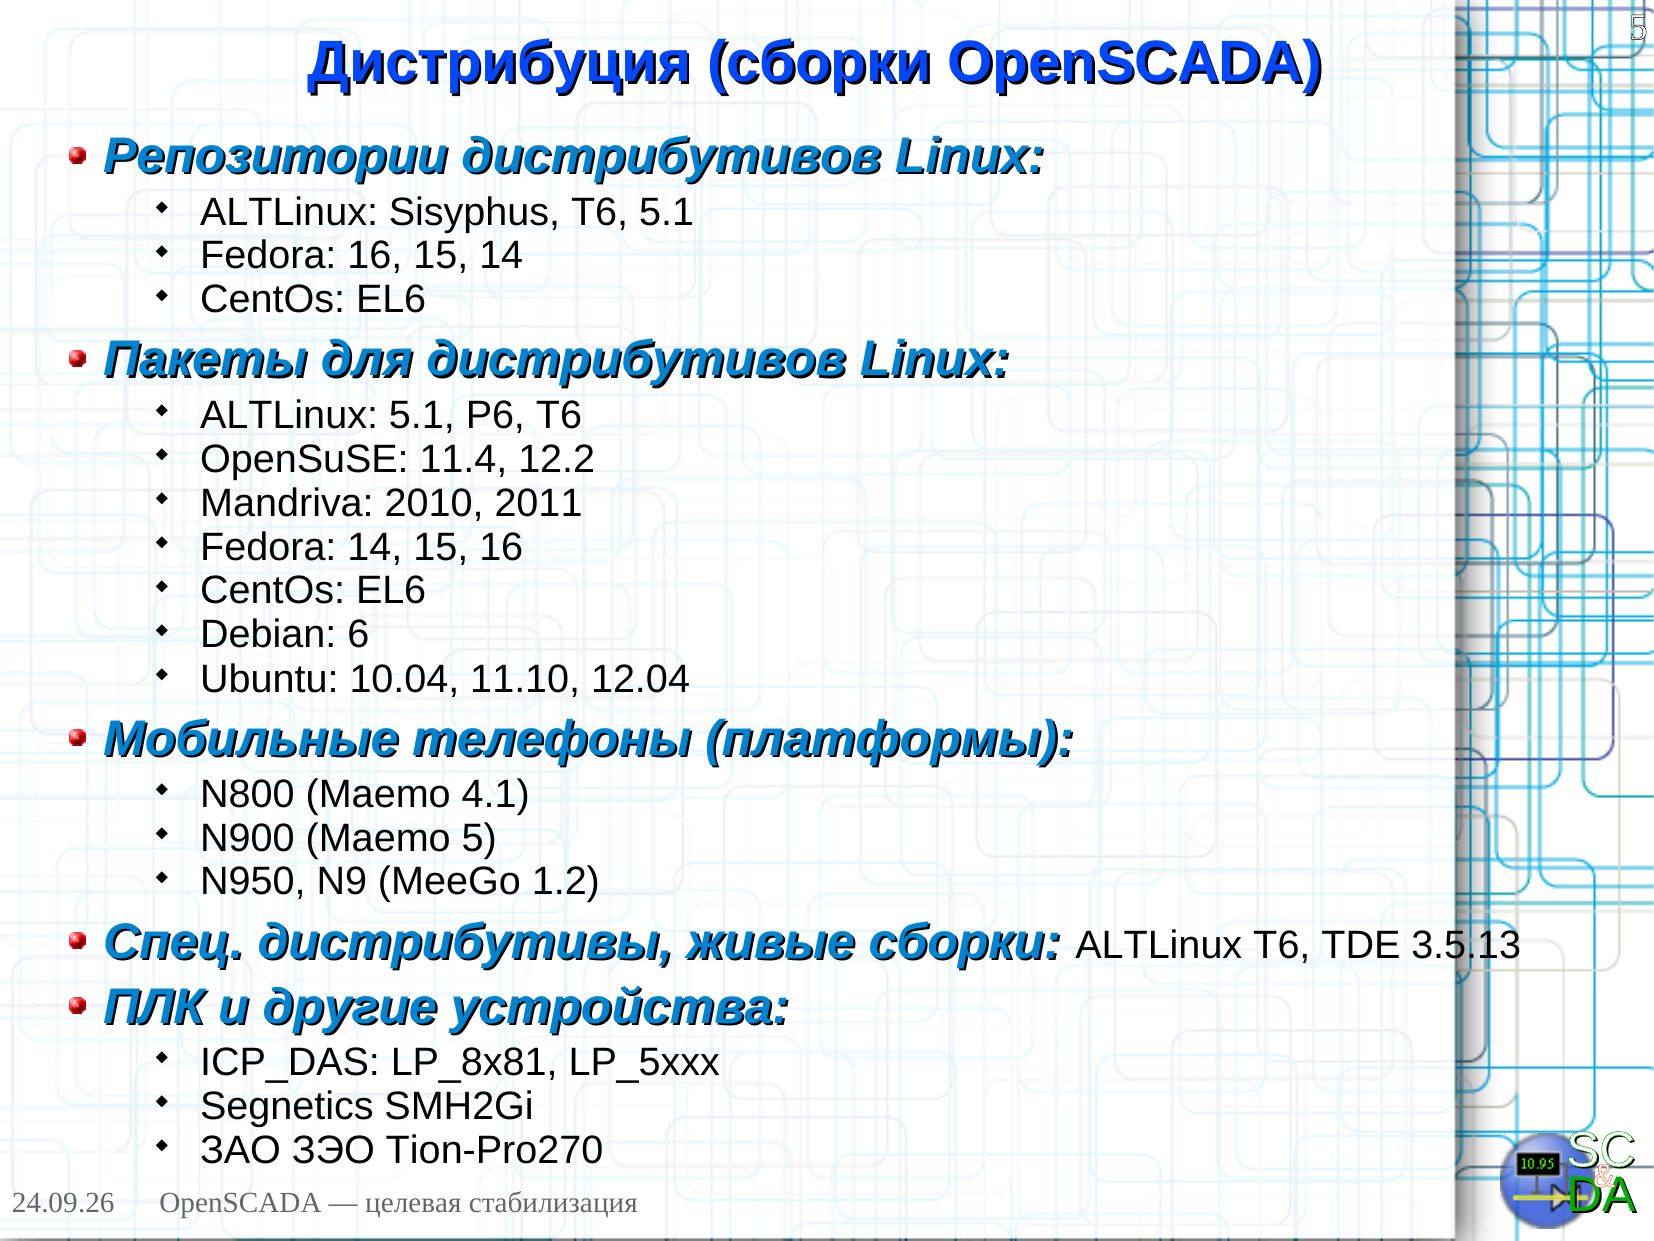

5
# Дистрибуция (сборки OpenSCADA)
Репозитории дистрибутивов Linux:
ALTLinux: Sisyphus, T6, 5.1
Fedora: 16, 15, 14
CentOs: EL6
Пакеты для дистрибутивов Linux:
ALTLinux: 5.1, P6, T6
OpenSuSE: 11.4, 12.2
Mandriva: 2010, 2011
Fedora: 14, 15, 16
CentOs: EL6
Debian: 6
Ubuntu: 10.04, 11.10, 12.04
Мобильные телефоны (платформы):
N800 (Maemo 4.1)
N900 (Maemo 5)
N950, N9 (MeeGo 1.2)
Спец. дистрибутивы, живые сборки: ALTLinux T6, TDE 3.5.13
ПЛК и другие устройства:
ICP_DAS: LP_8x81, LP_5xxx
Segnetics SMH2Gi
ЗАО ЗЭО Tion-Pro270
OpenSCADA — целевая стабилизация